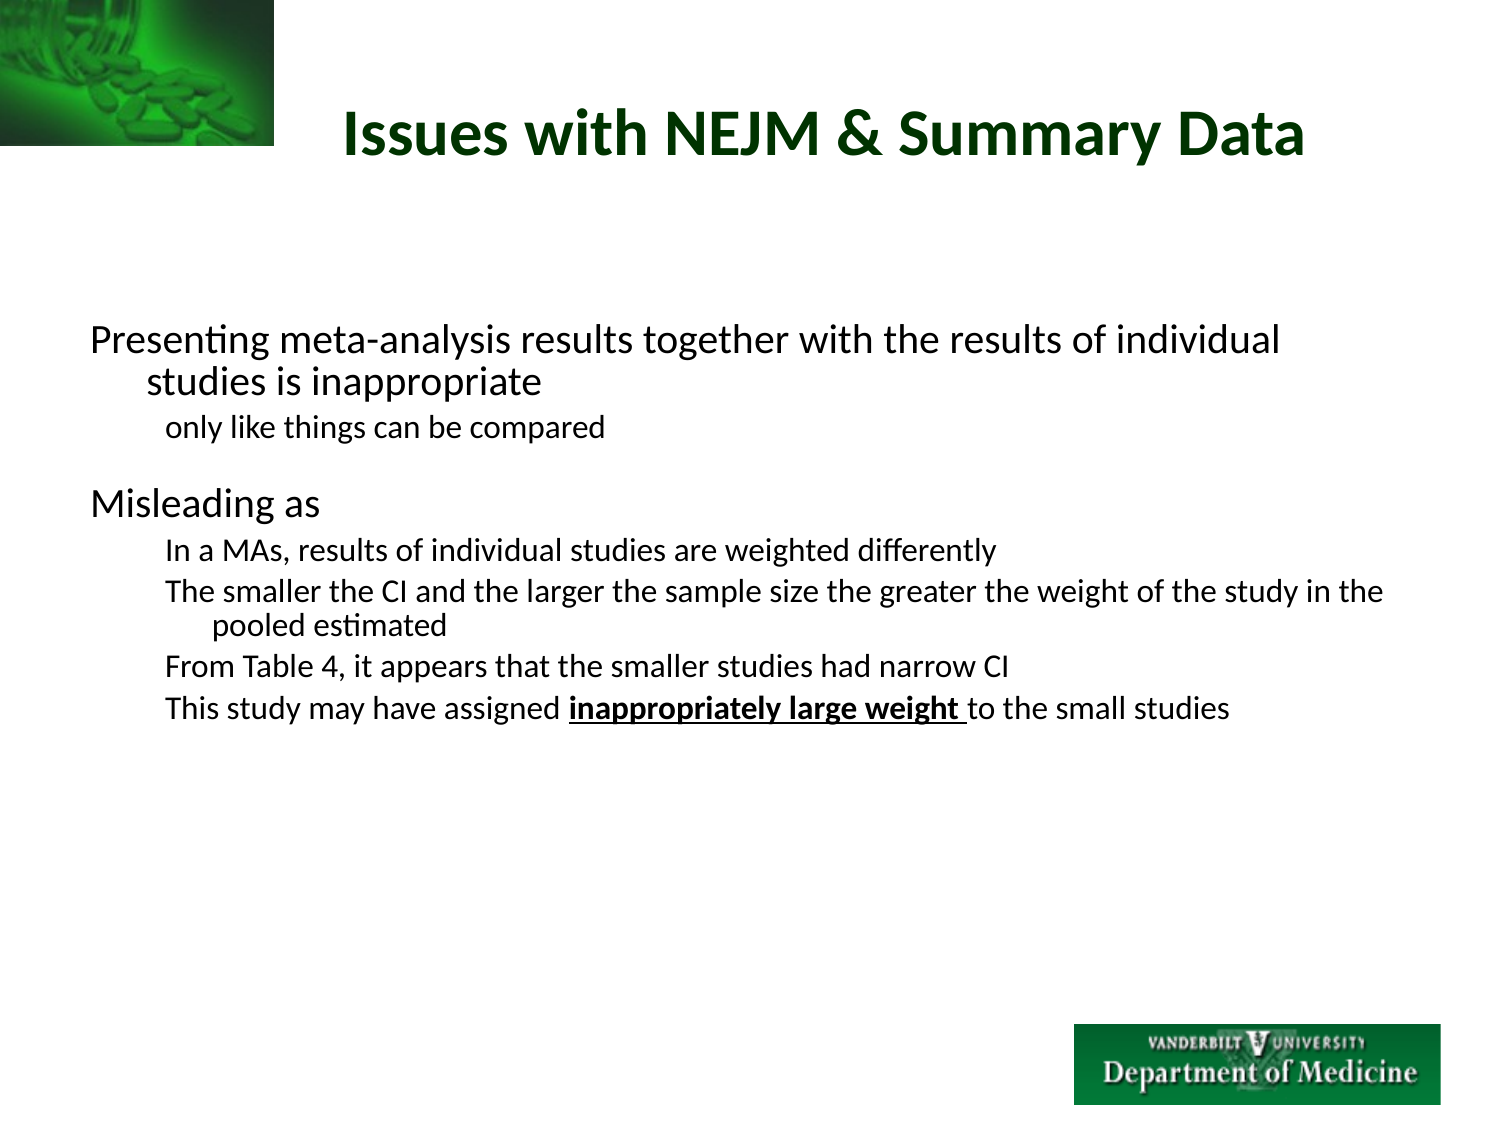

Issues with NEJM & Summary Data
# Presenting meta-analysis results together with the results of individual studies is inappropriate
only like things can be compared
Misleading as
In a MAs, results of individual studies are weighted differently
The smaller the CI and the larger the sample size the greater the weight of the study in the pooled estimated
From Table 4, it appears that the smaller studies had narrow CI
This study may have assigned inappropriately large weight to the small studies